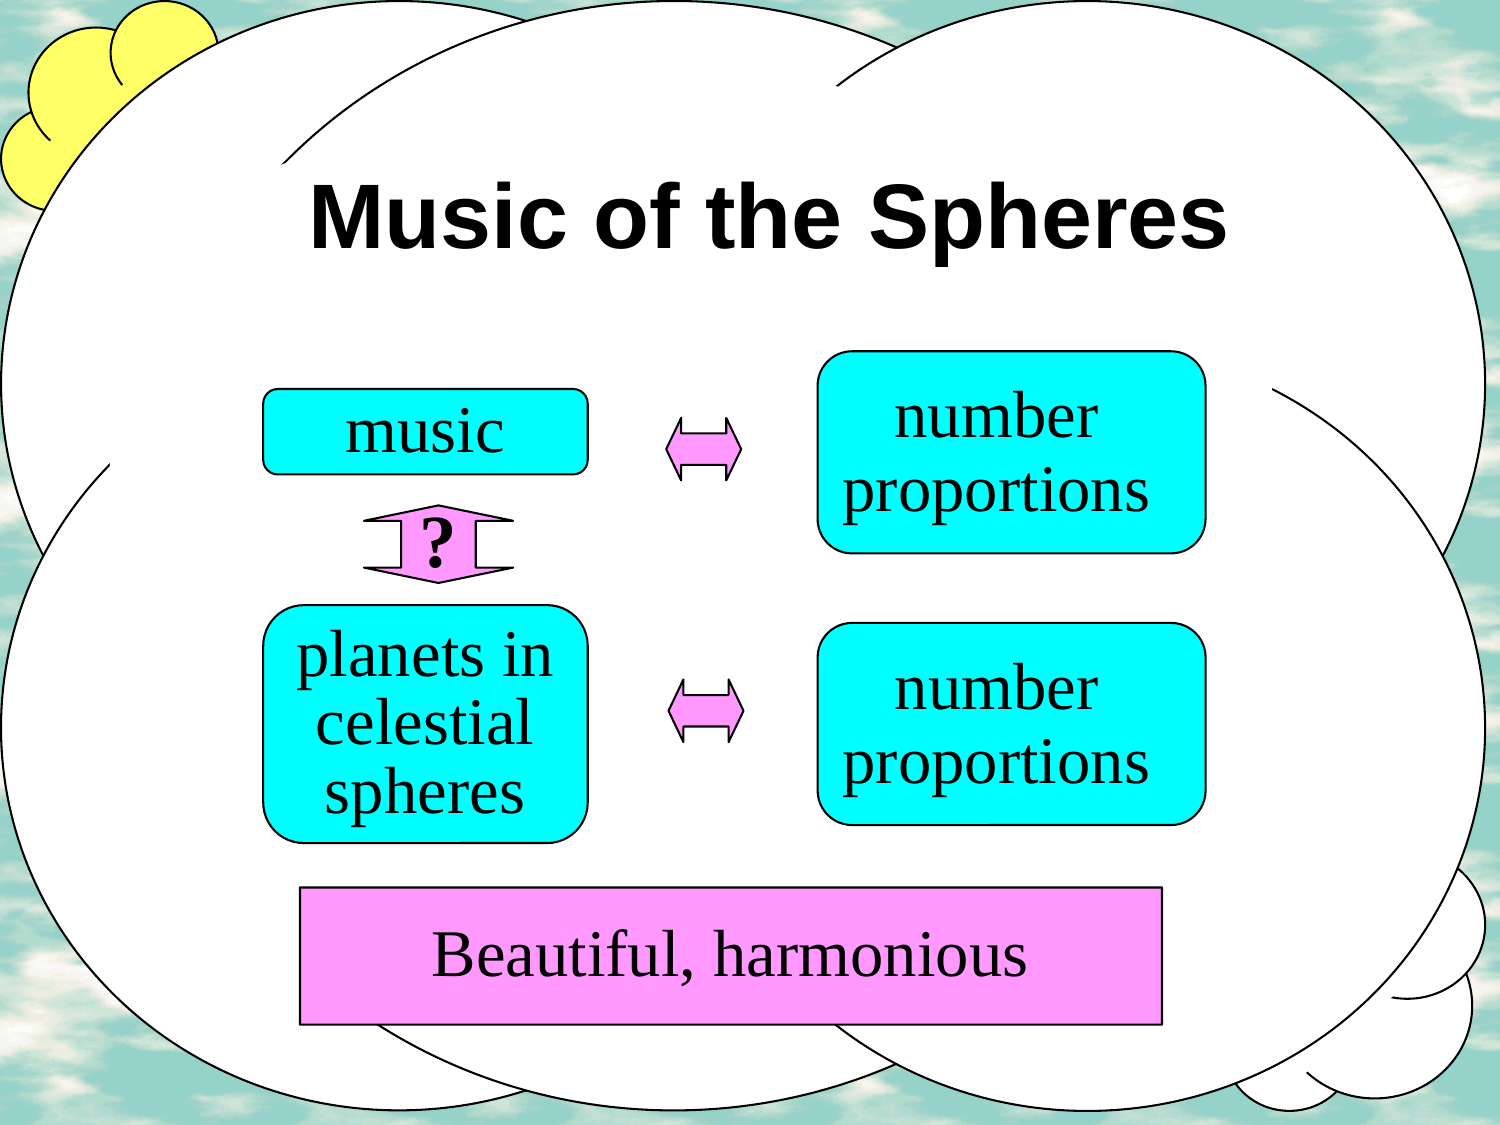

# Music of the Spheres
number
proportions
number
proportions
music
?
planets in
celestial
spheres
Beautiful, harmonious